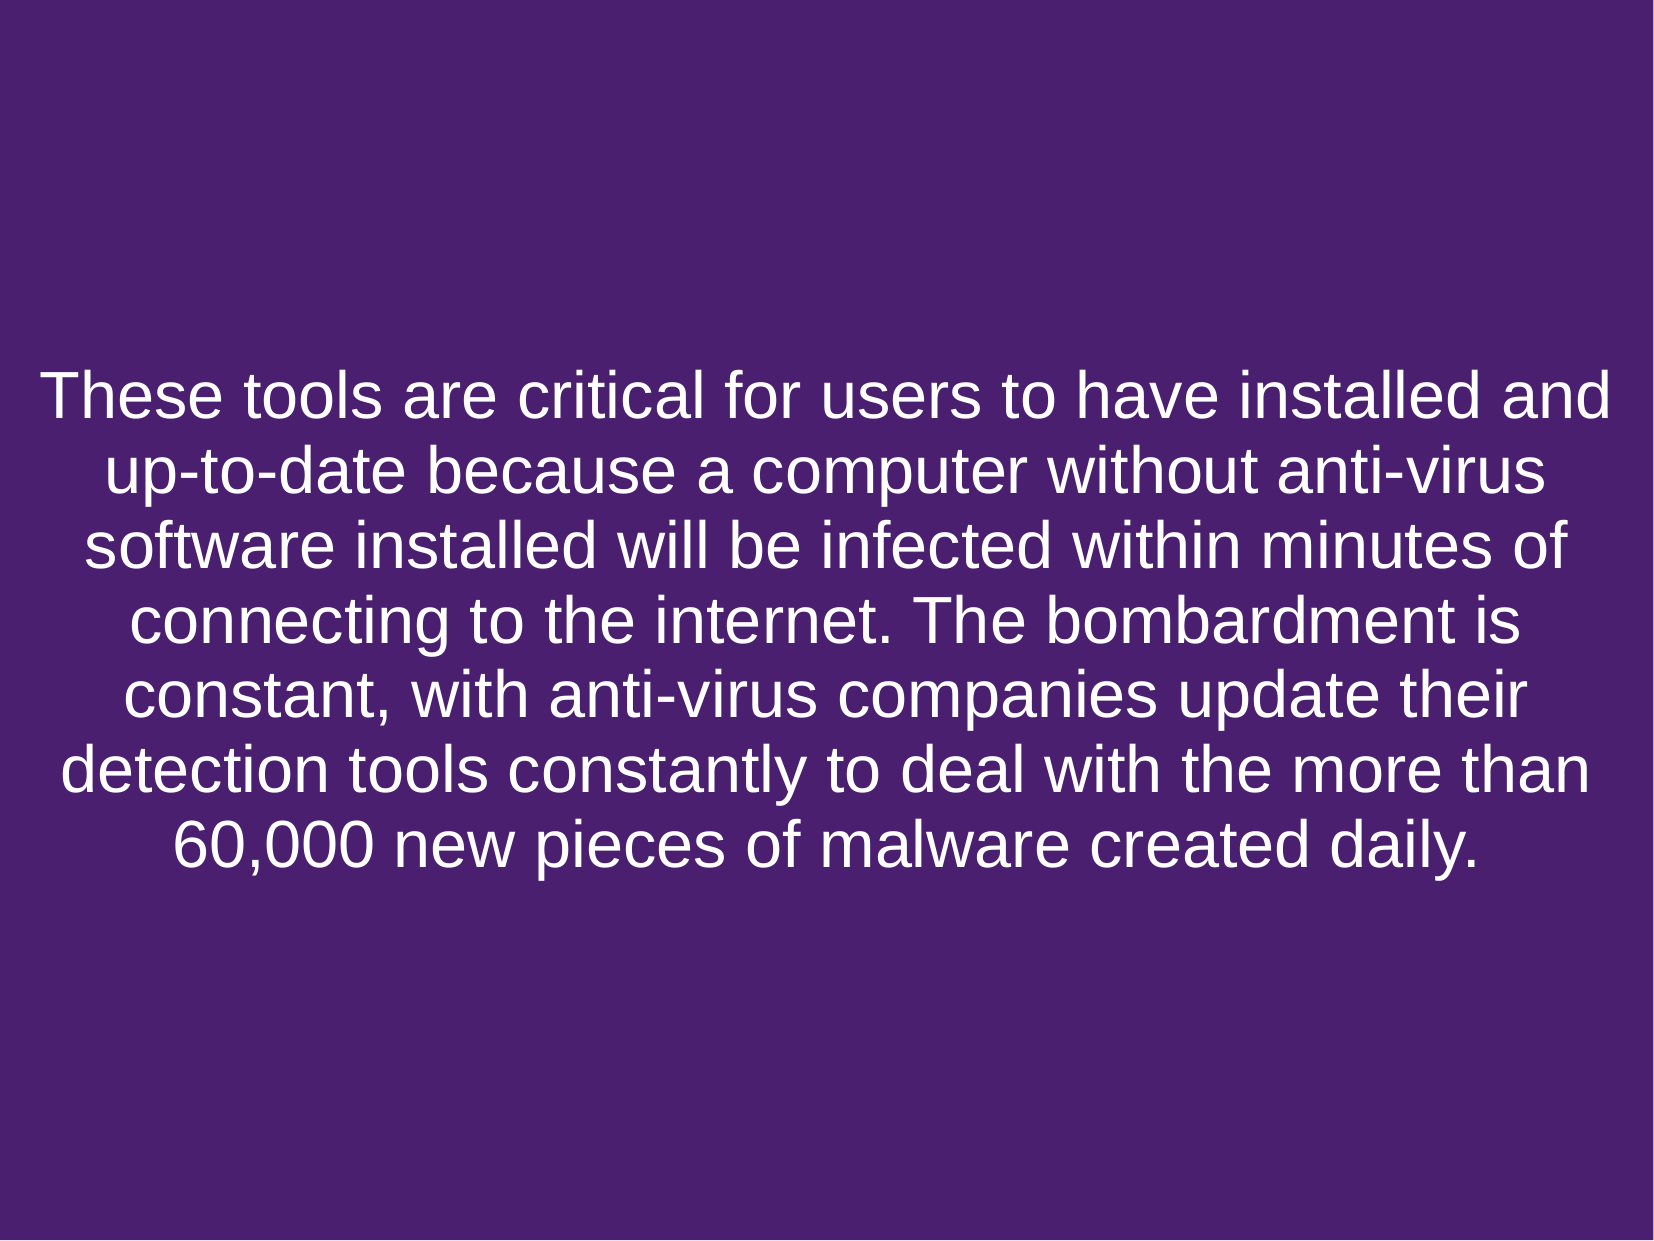

# These tools are critical for users to have installed and up-to-date because a computer without anti-virus software installed will be infected within minutes of connecting to the internet. The bombardment is constant, with anti-virus companies update their detection tools constantly to deal with the more than 60,000 new pieces of malware created daily.